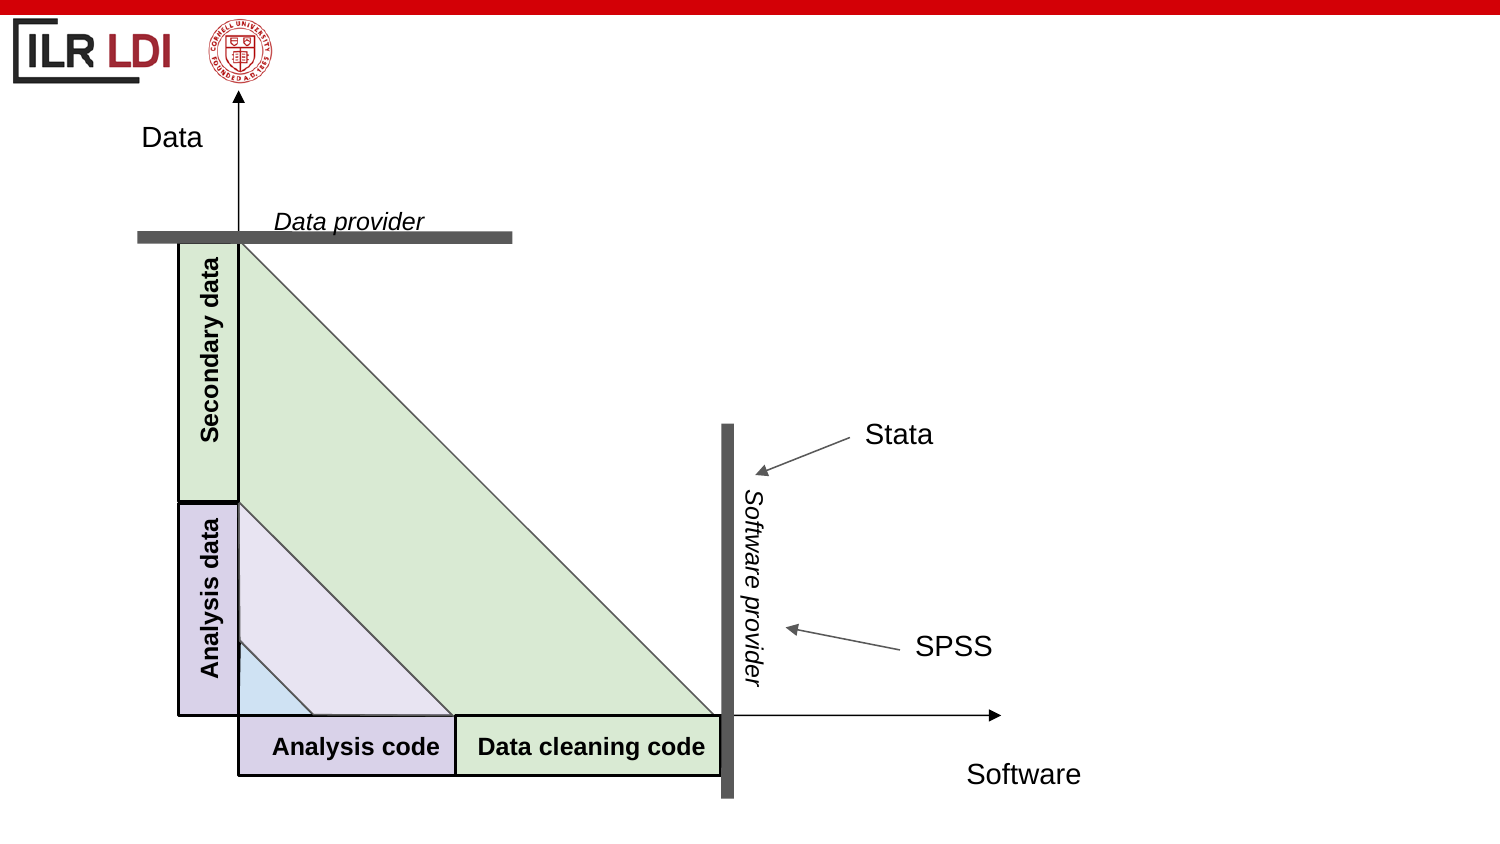

Data
Data provider
Secondary data
Stata
Analysis data
Software provider
SPSS
Analysis code
Data cleaning code
Software